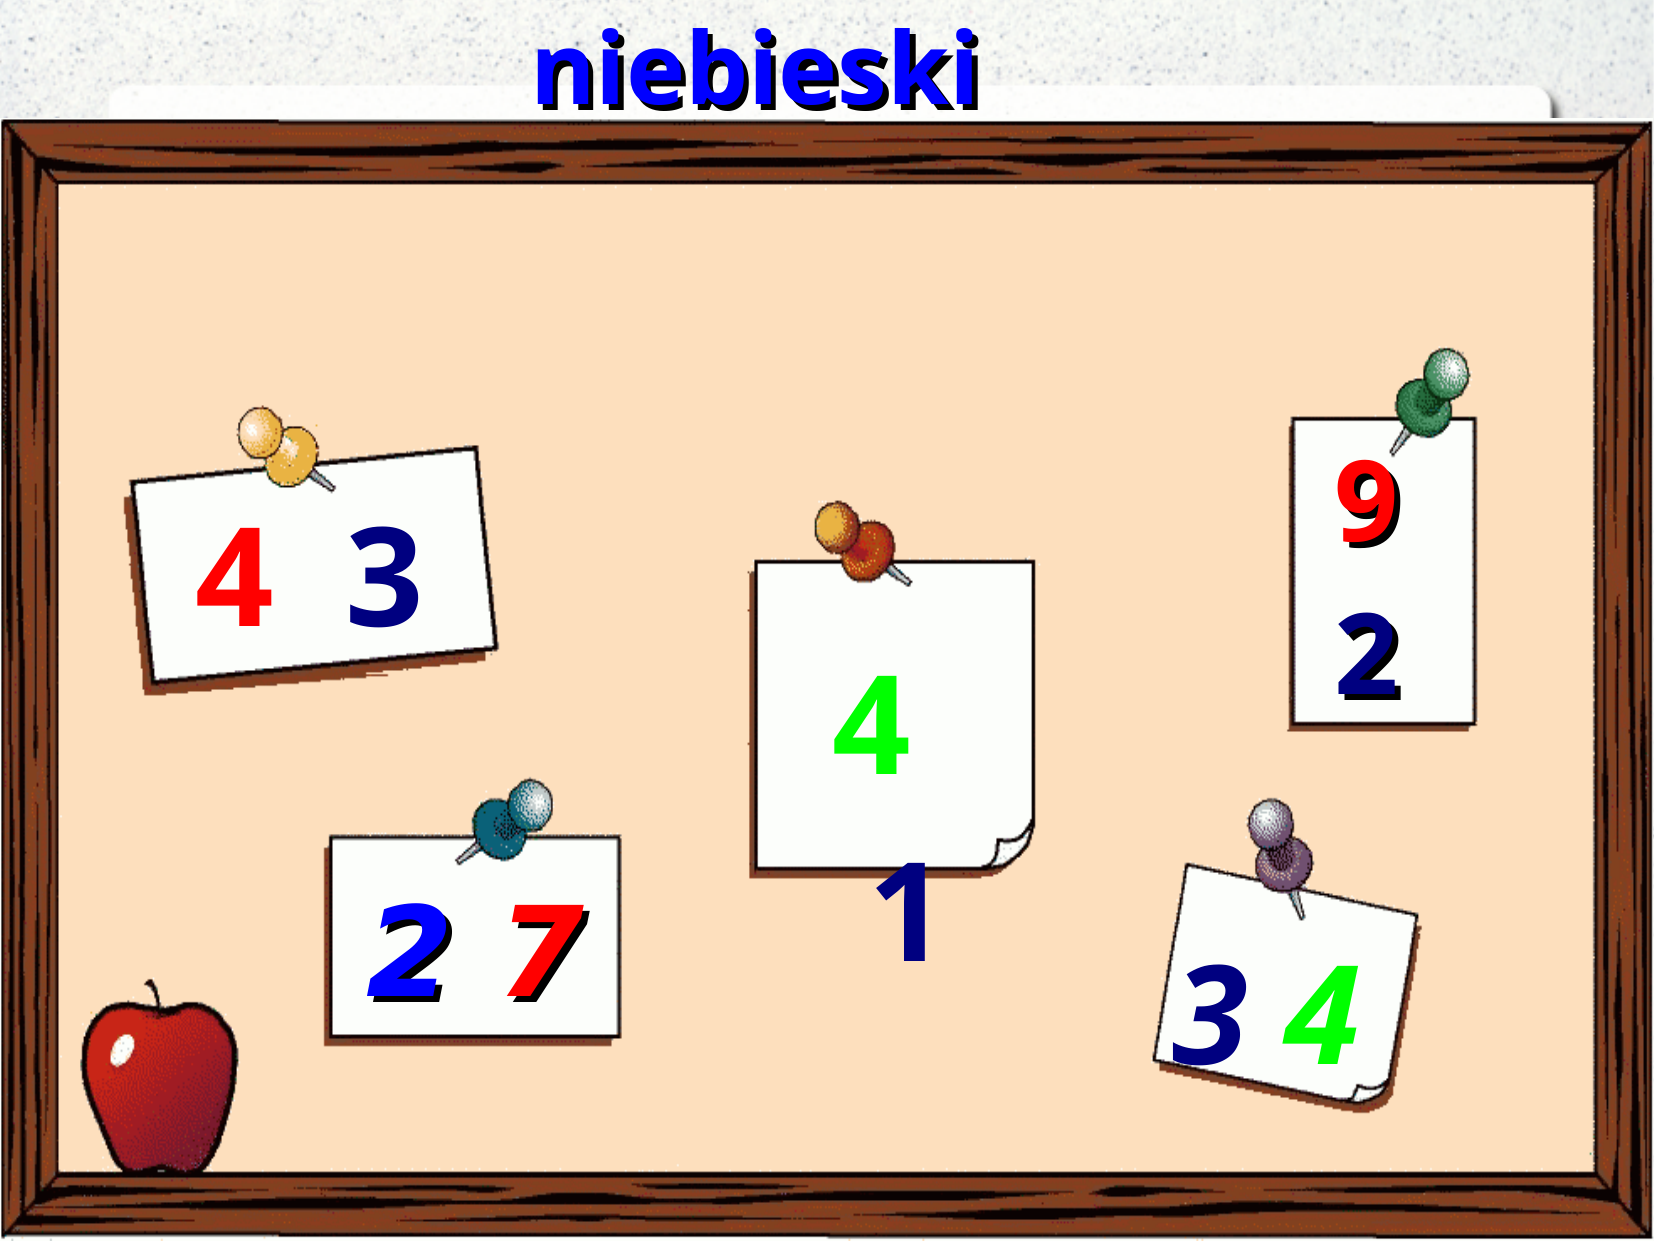

niebieski
9
2
4 3
4 1
2 7
3 4
 Akademia Nowoczesnej Edukacji SPEKTRUM - www.an.edu.pl - akademia.spektrum@gmail.com